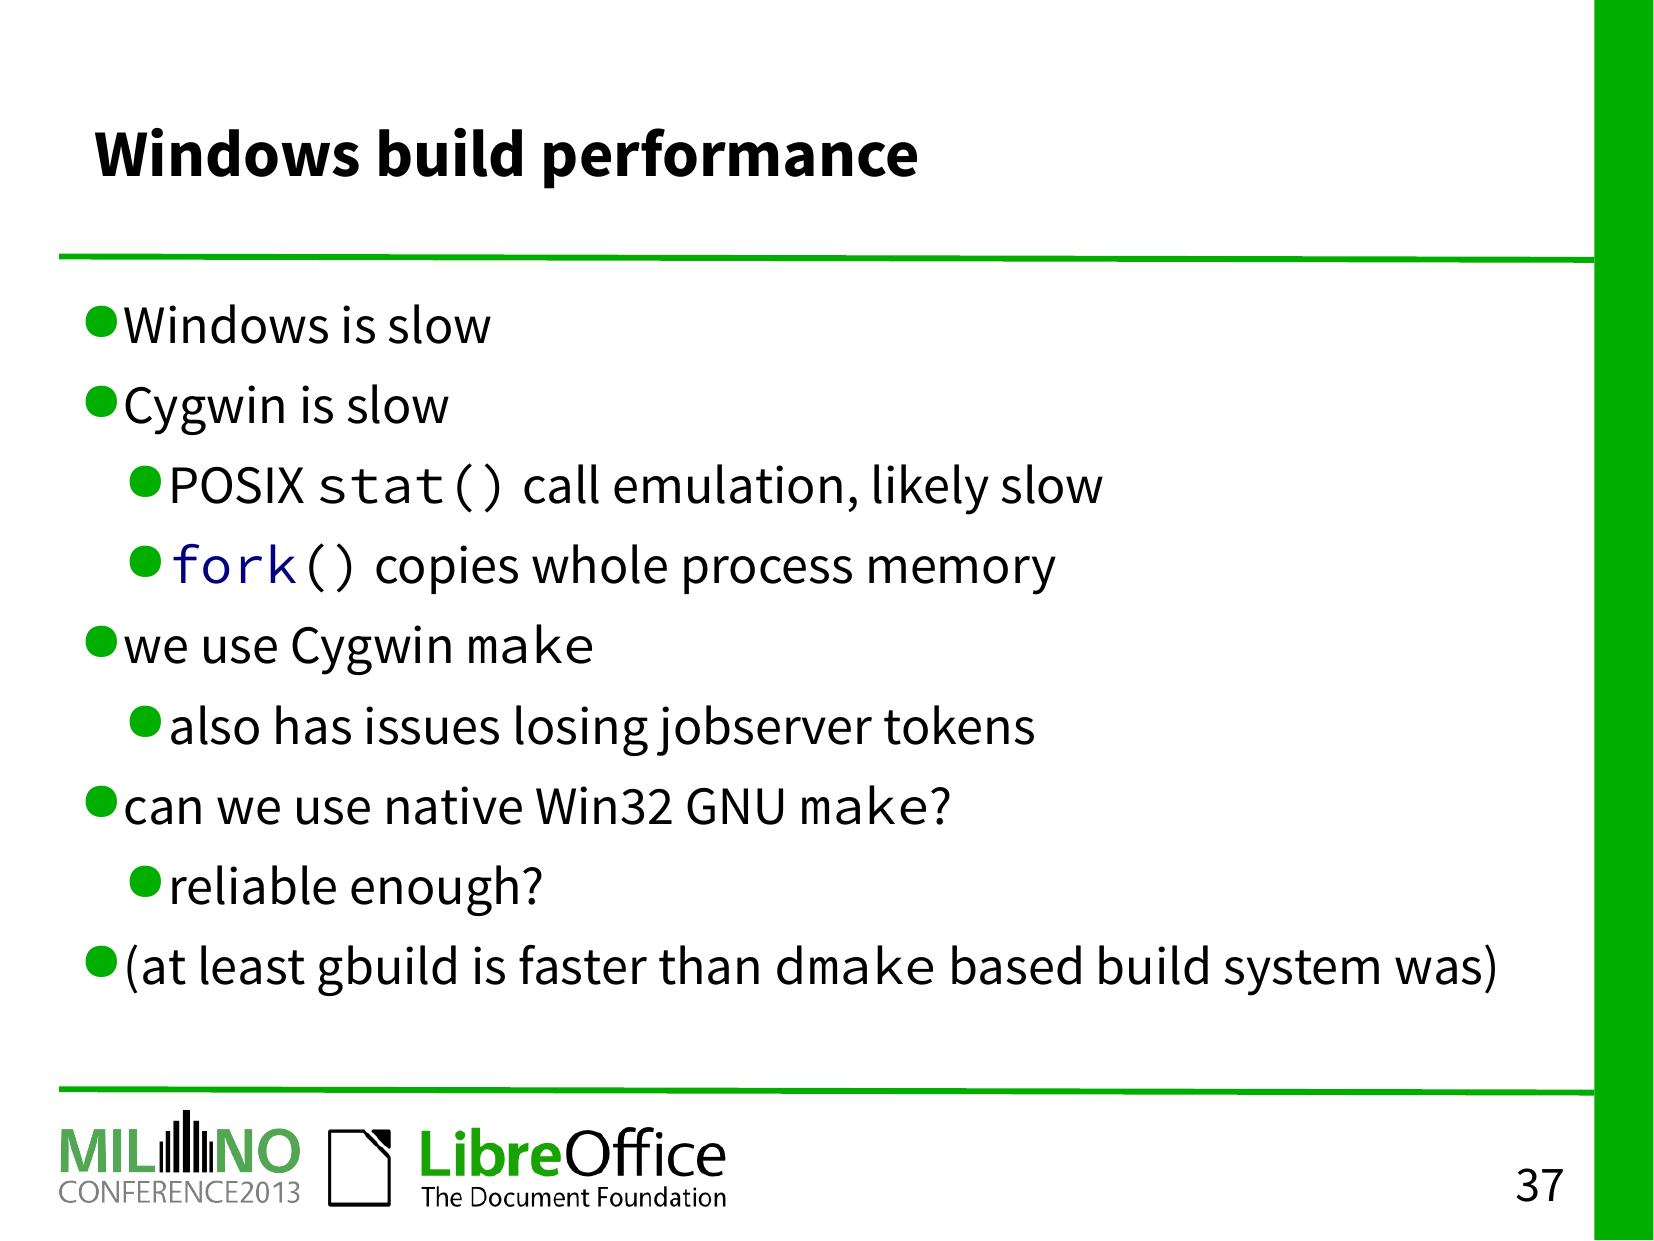

# Windows build performance
Windows is slow
Cygwin is slow
POSIX stat() call emulation, likely slow
fork() copies whole process memory
we use Cygwin make
also has issues losing jobserver tokens
can we use native Win32 GNU make?
reliable enough?
(at least gbuild is faster than dmake based build system was)
37